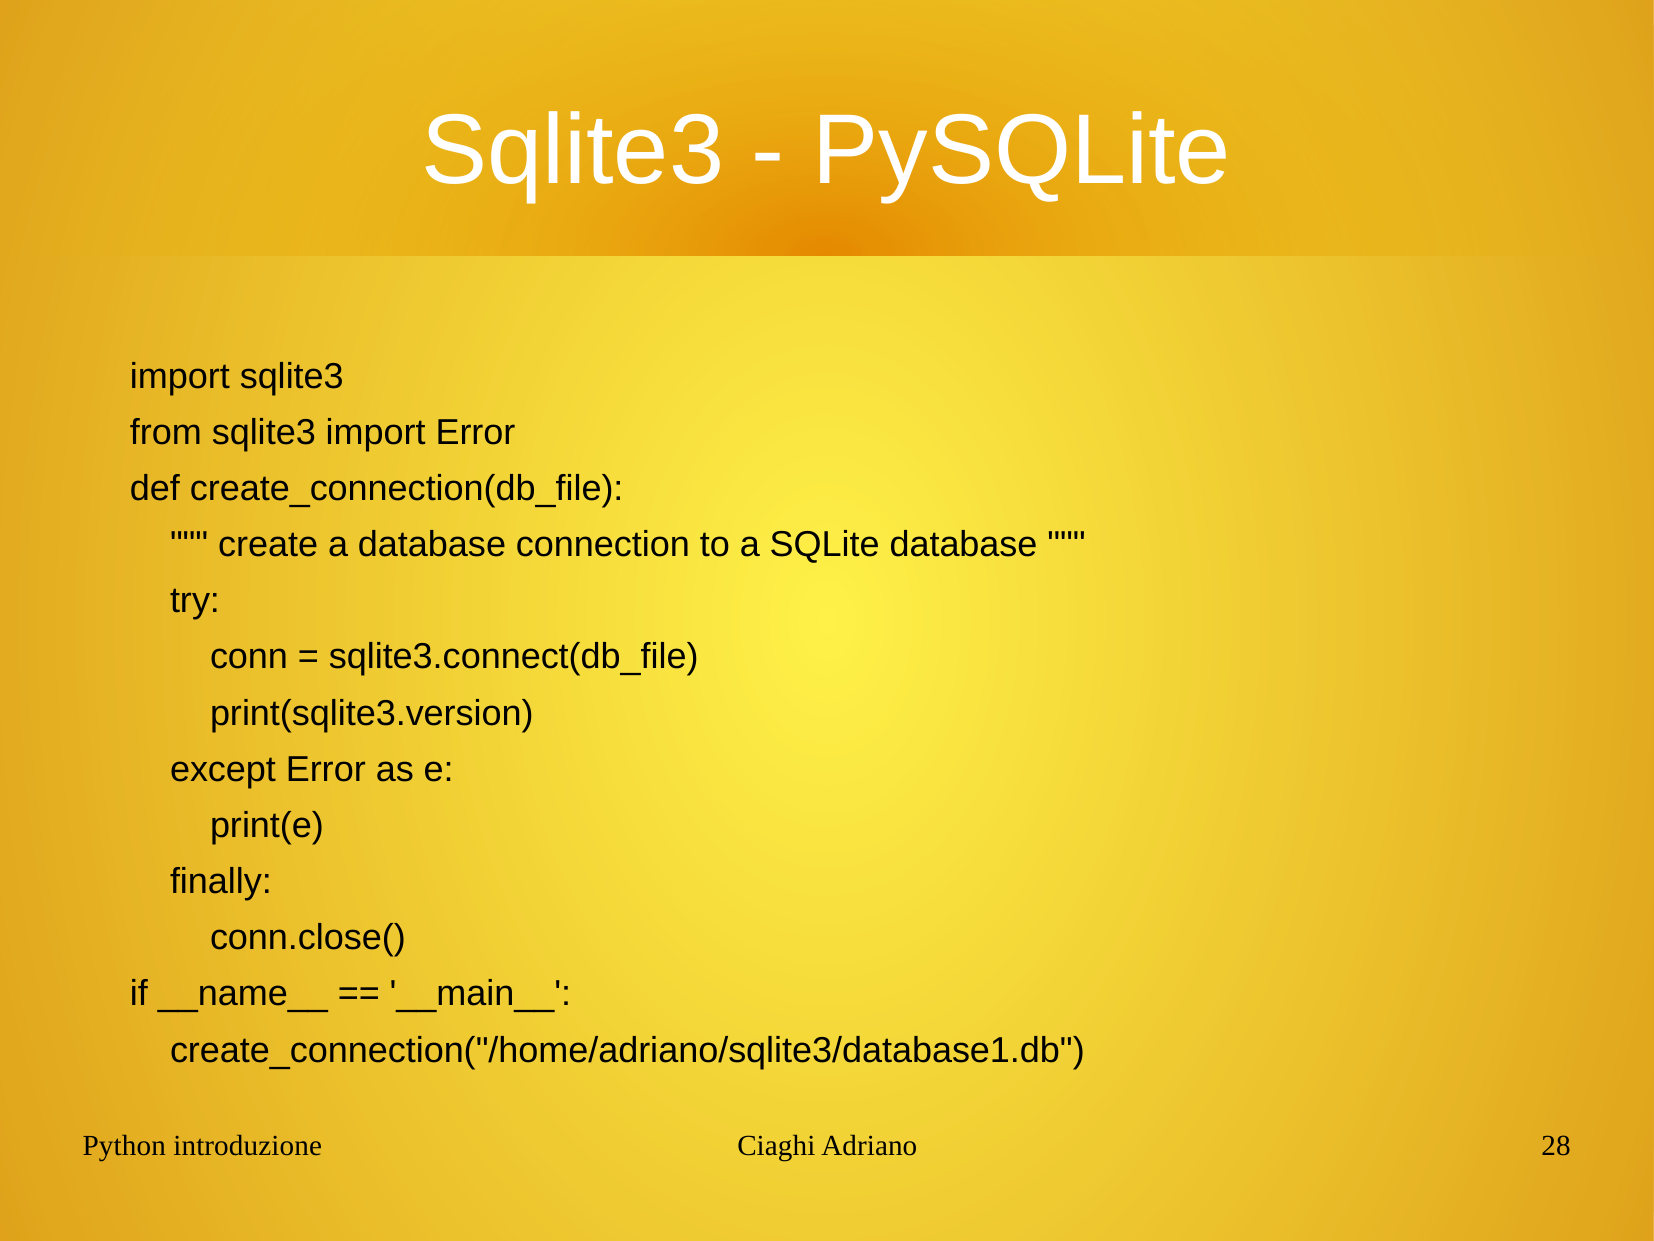

# Sqlite3 - PySQLite
import sqlite3
from sqlite3 import Error
def create_connection(db_file):
 """ create a database connection to a SQLite database """
 try:
 conn = sqlite3.connect(db_file)
 print(sqlite3.version)
 except Error as e:
 print(e)
 finally:
 conn.close()
if __name__ == '__main__':
 create_connection("/home/adriano/sqlite3/database1.db")
Python introduzione
Ciaghi Adriano
28